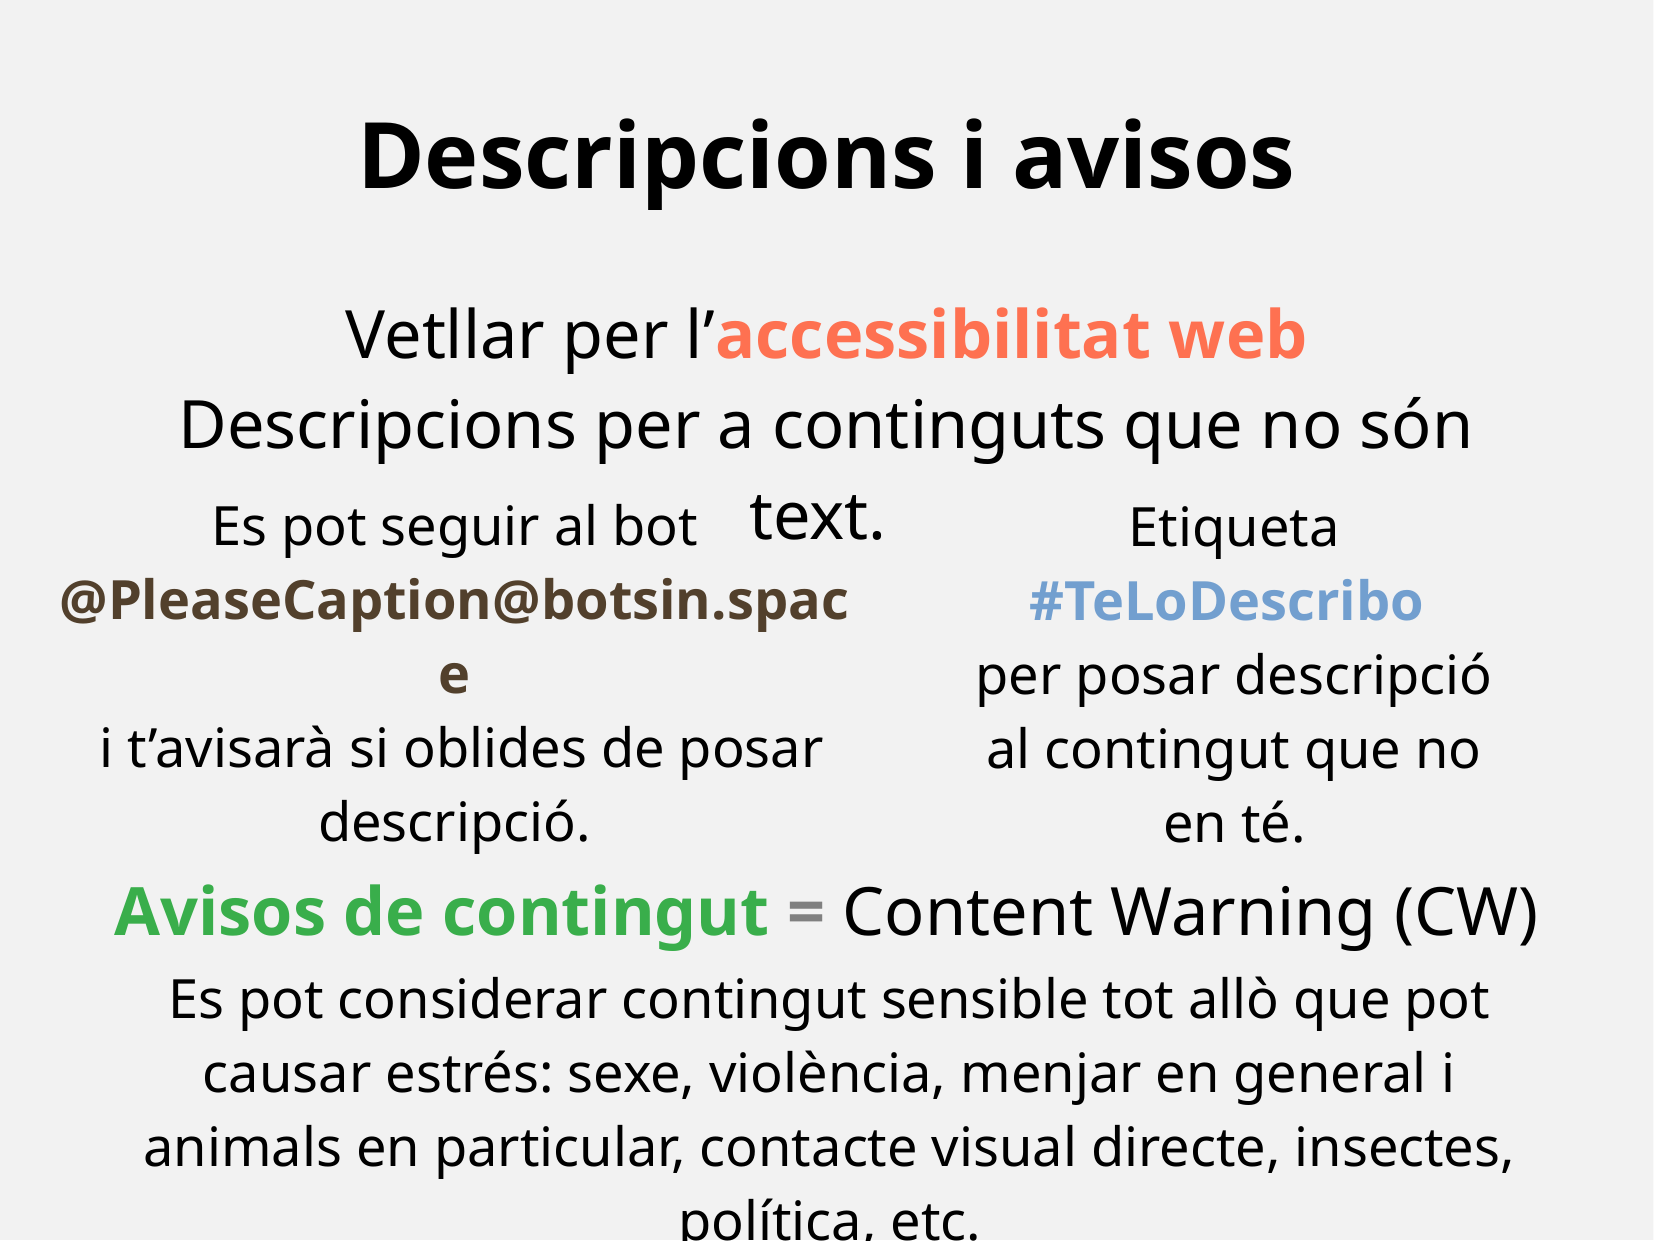

# Descripcions i avisos
Vetllar per l’accessibilitat web
Descripcions per a continguts que no són text.
Es pot seguir al bot @PleaseCaption@botsin.space
 i t’avisarà si oblides de posar descripció.
Etiqueta #TeLoDescribo
per posar descripció al contingut que no en té.
Avisos de contingut = Content Warning (CW)
Es pot considerar contingut sensible tot allò que pot causar estrés: sexe, violència, menjar en general i animals en particular, contacte visual directe, insectes, política, etc.